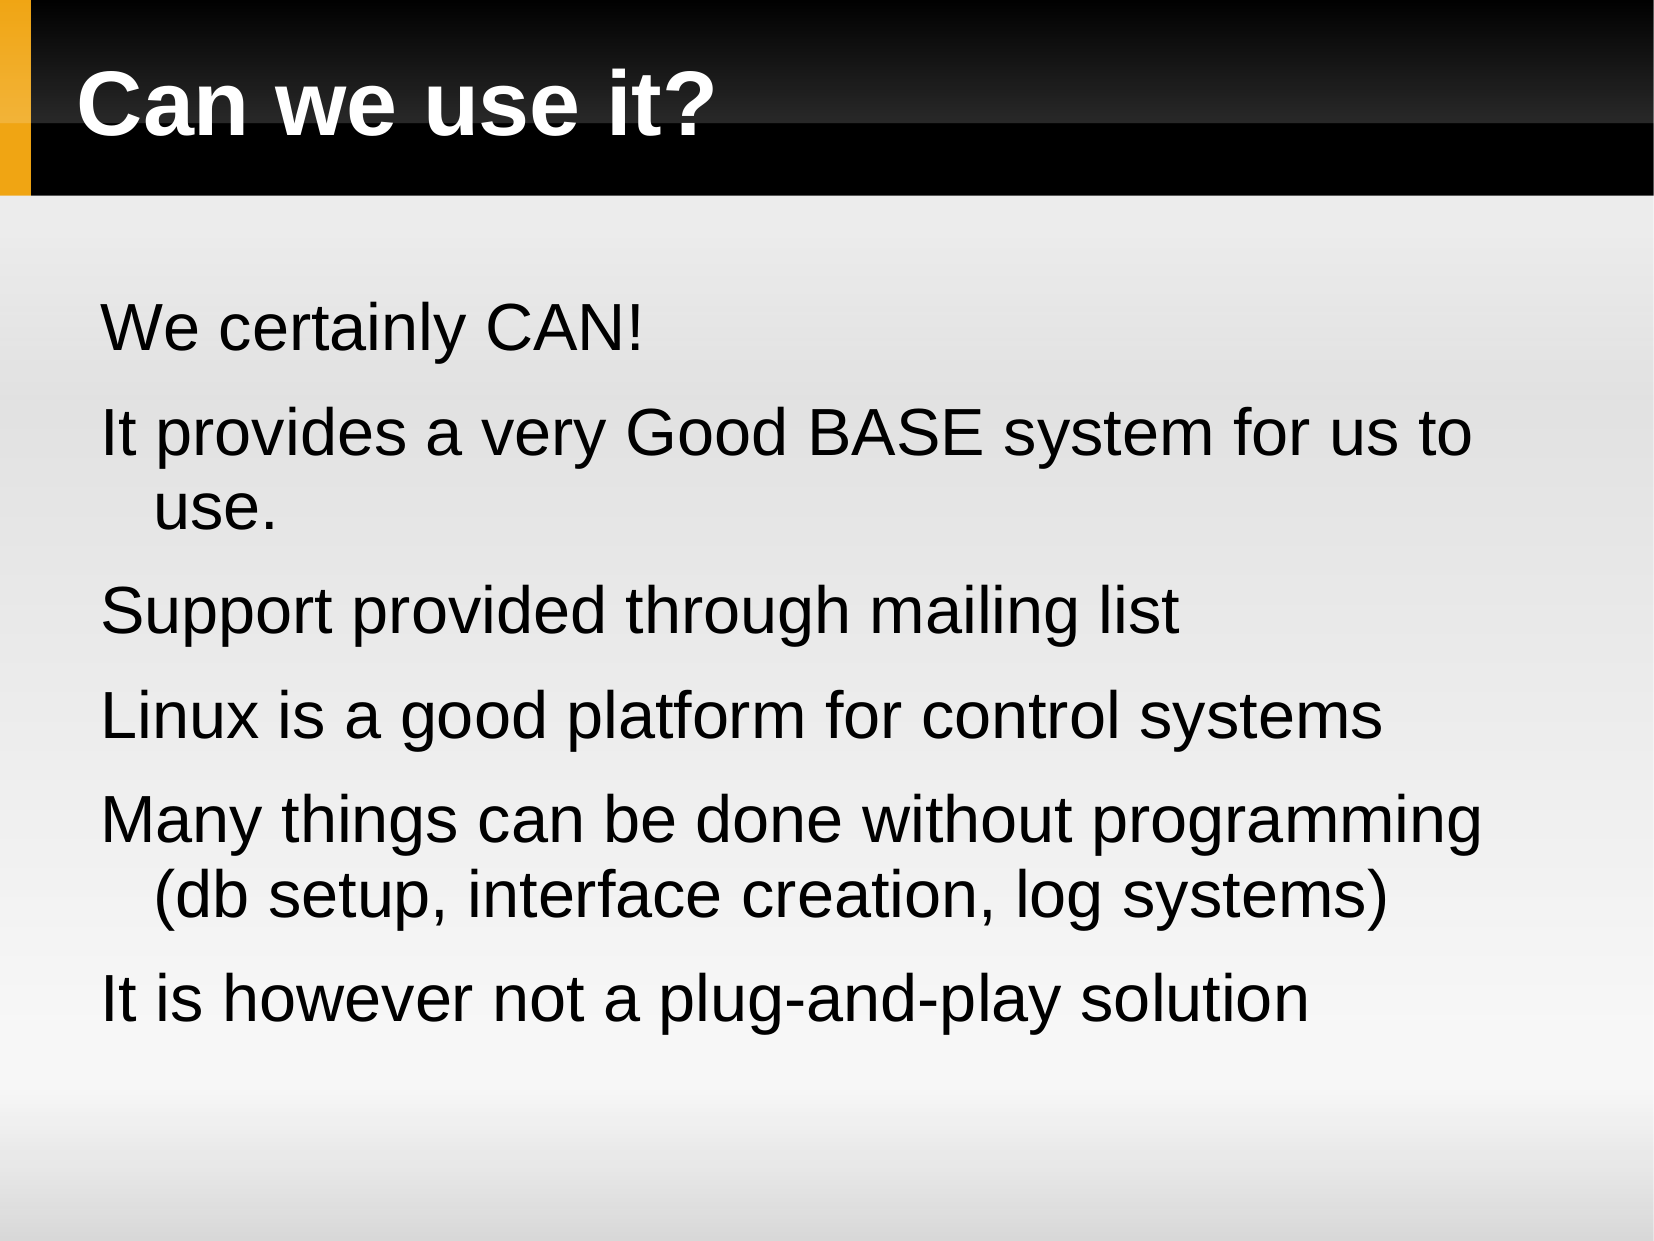

# Can we use it?
We certainly CAN!
It provides a very Good BASE system for us to use.
Support provided through mailing list
Linux is a good platform for control systems
Many things can be done without programming (db setup, interface creation, log systems)
It is however not a plug-and-play solution